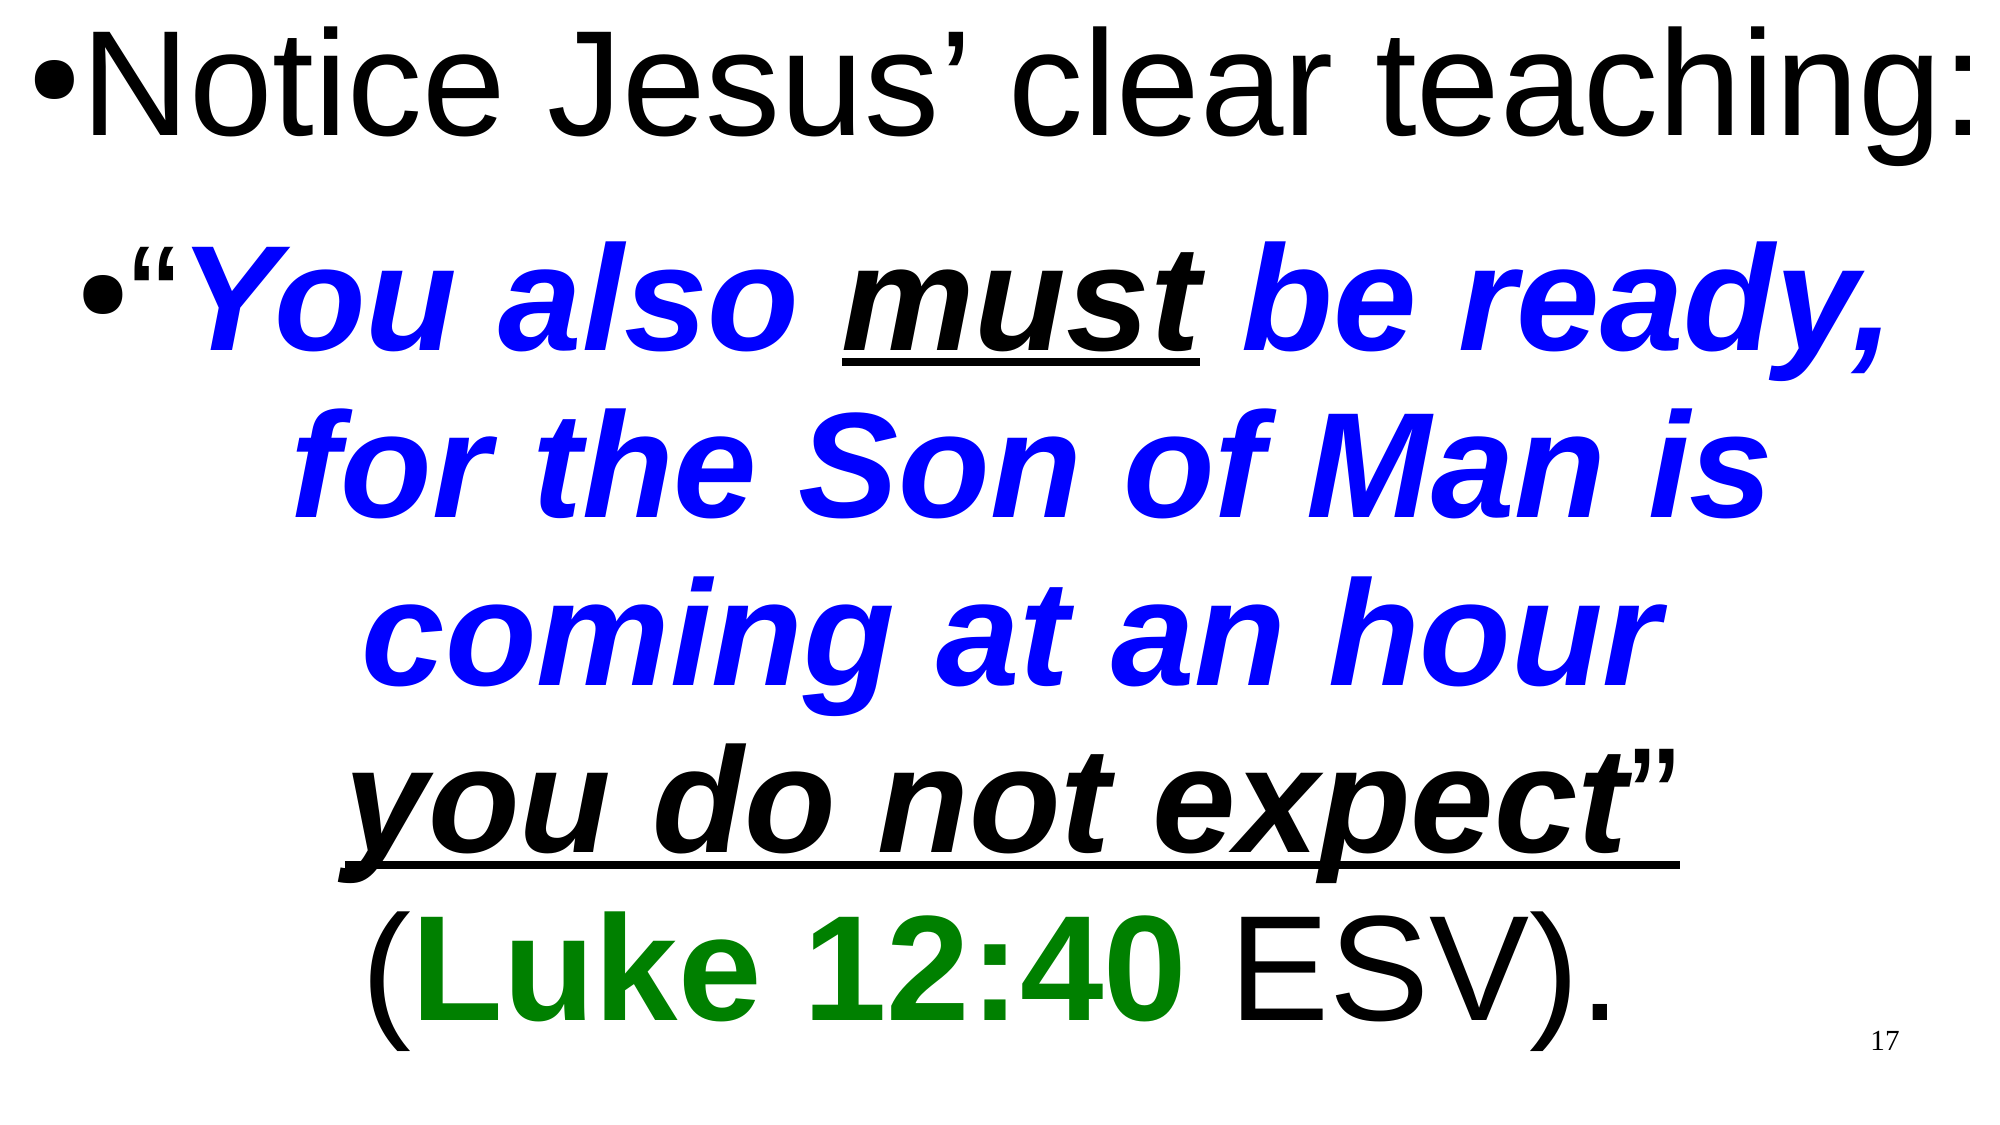

# Notice Jesus’ clear teaching:
“You also must be ready,
for the Son of Man is coming at an hour
you do not expect”
(Luke 12:40 ESV).
17